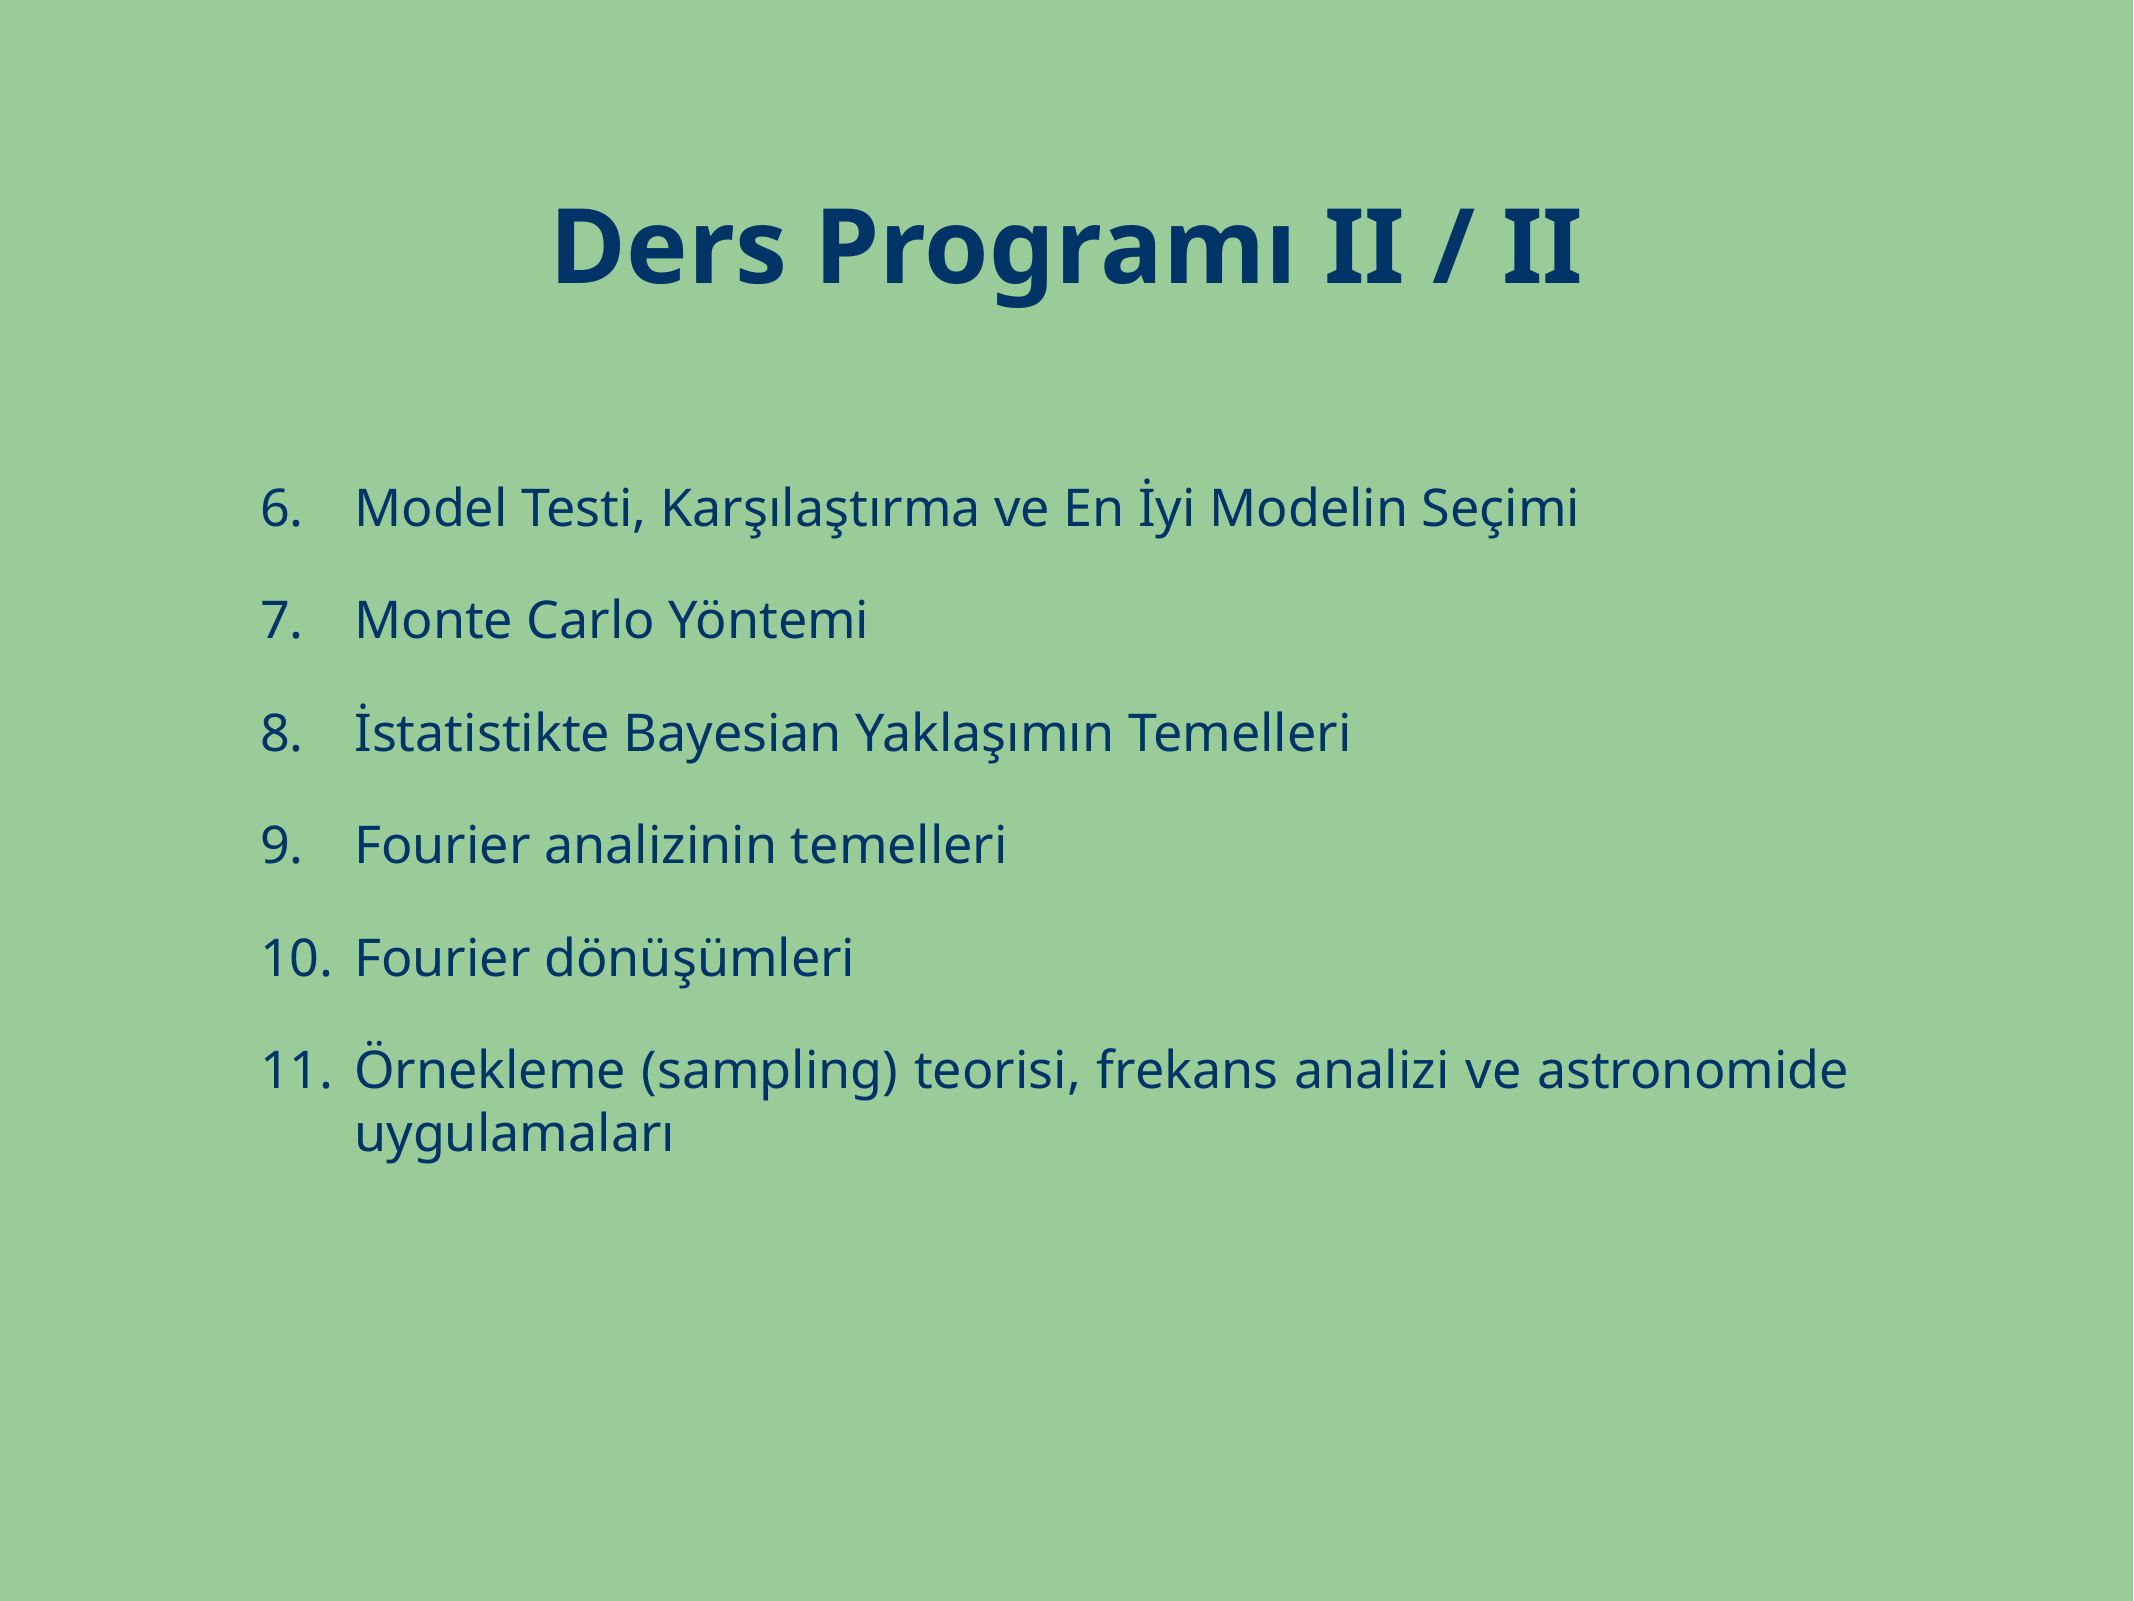

# Ders Programı II / II
Model Testi, Karşılaştırma ve En İyi Modelin Seçimi
Monte Carlo Yöntemi
İstatistikte Bayesian Yaklaşımın Temelleri
Fourier analizinin temelleri
Fourier dönüşümleri
Örnekleme (sampling) teorisi, frekans analizi ve astronomide uygulamaları